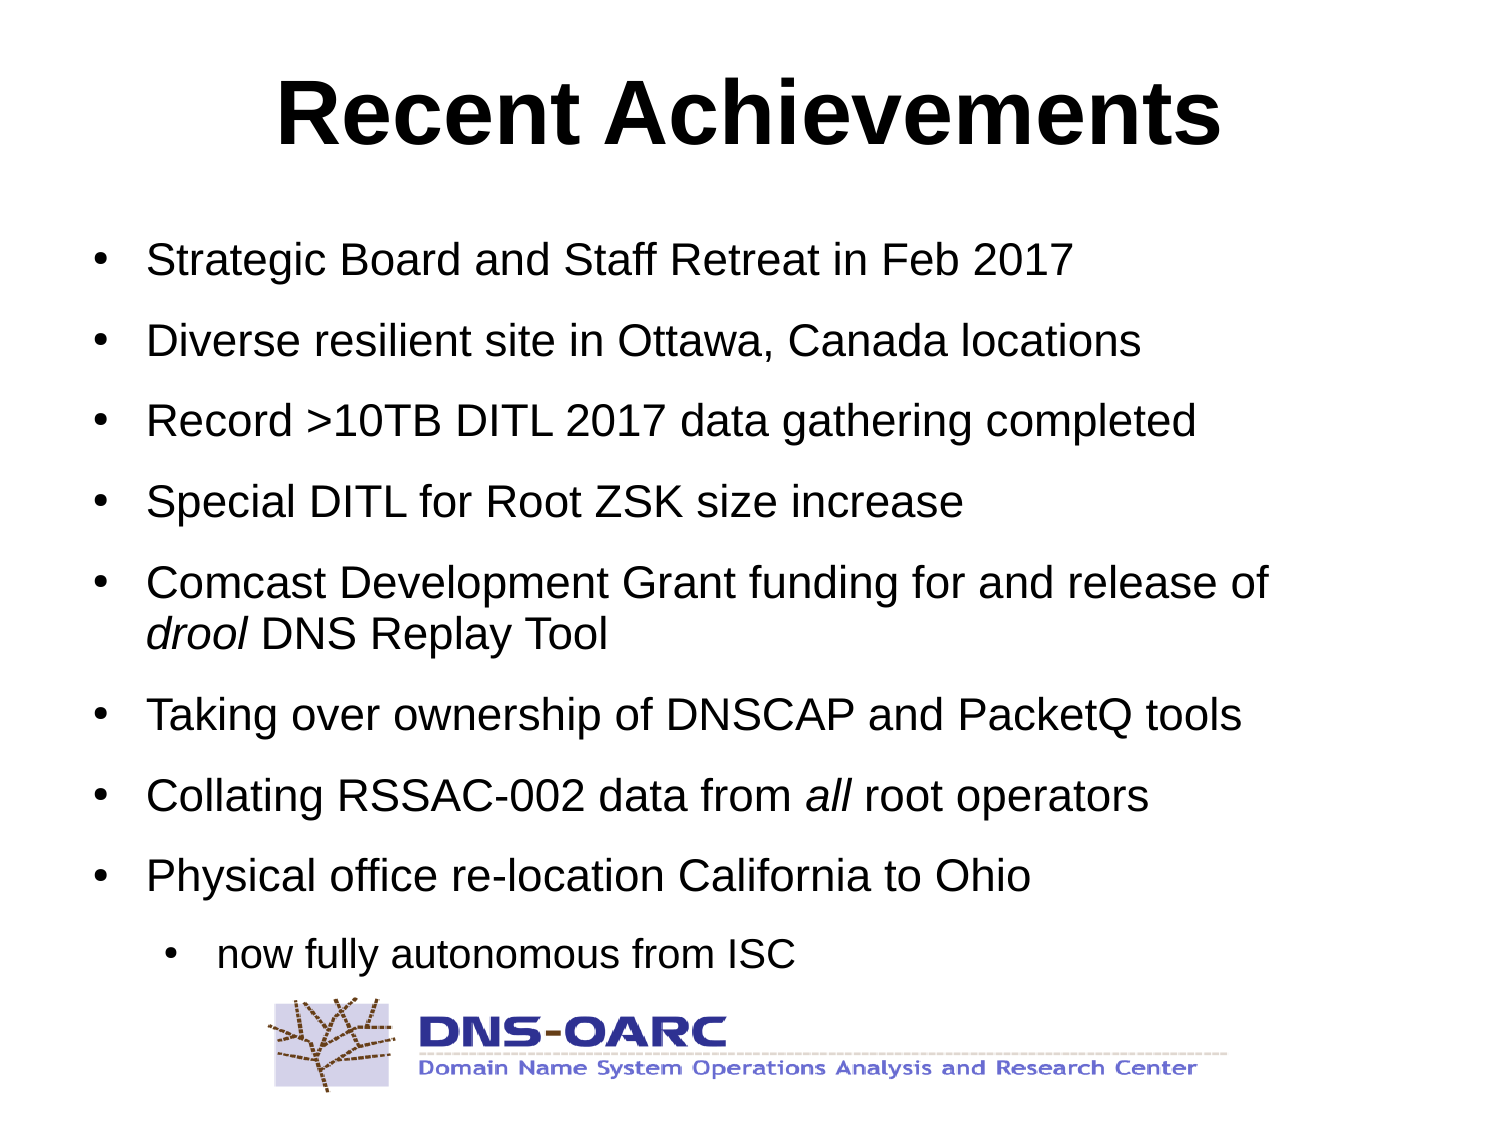

# Recent Achievements
Strategic Board and Staff Retreat in Feb 2017
Diverse resilient site in Ottawa, Canada locations
Record >10TB DITL 2017 data gathering completed
Special DITL for Root ZSK size increase
Comcast Development Grant funding for and release of
drool DNS Replay Tool
Taking over ownership of DNSCAP and PacketQ tools
Collating RSSAC-002 data from all root operators
Physical office re-location California to Ohio
now fully autonomous from ISC